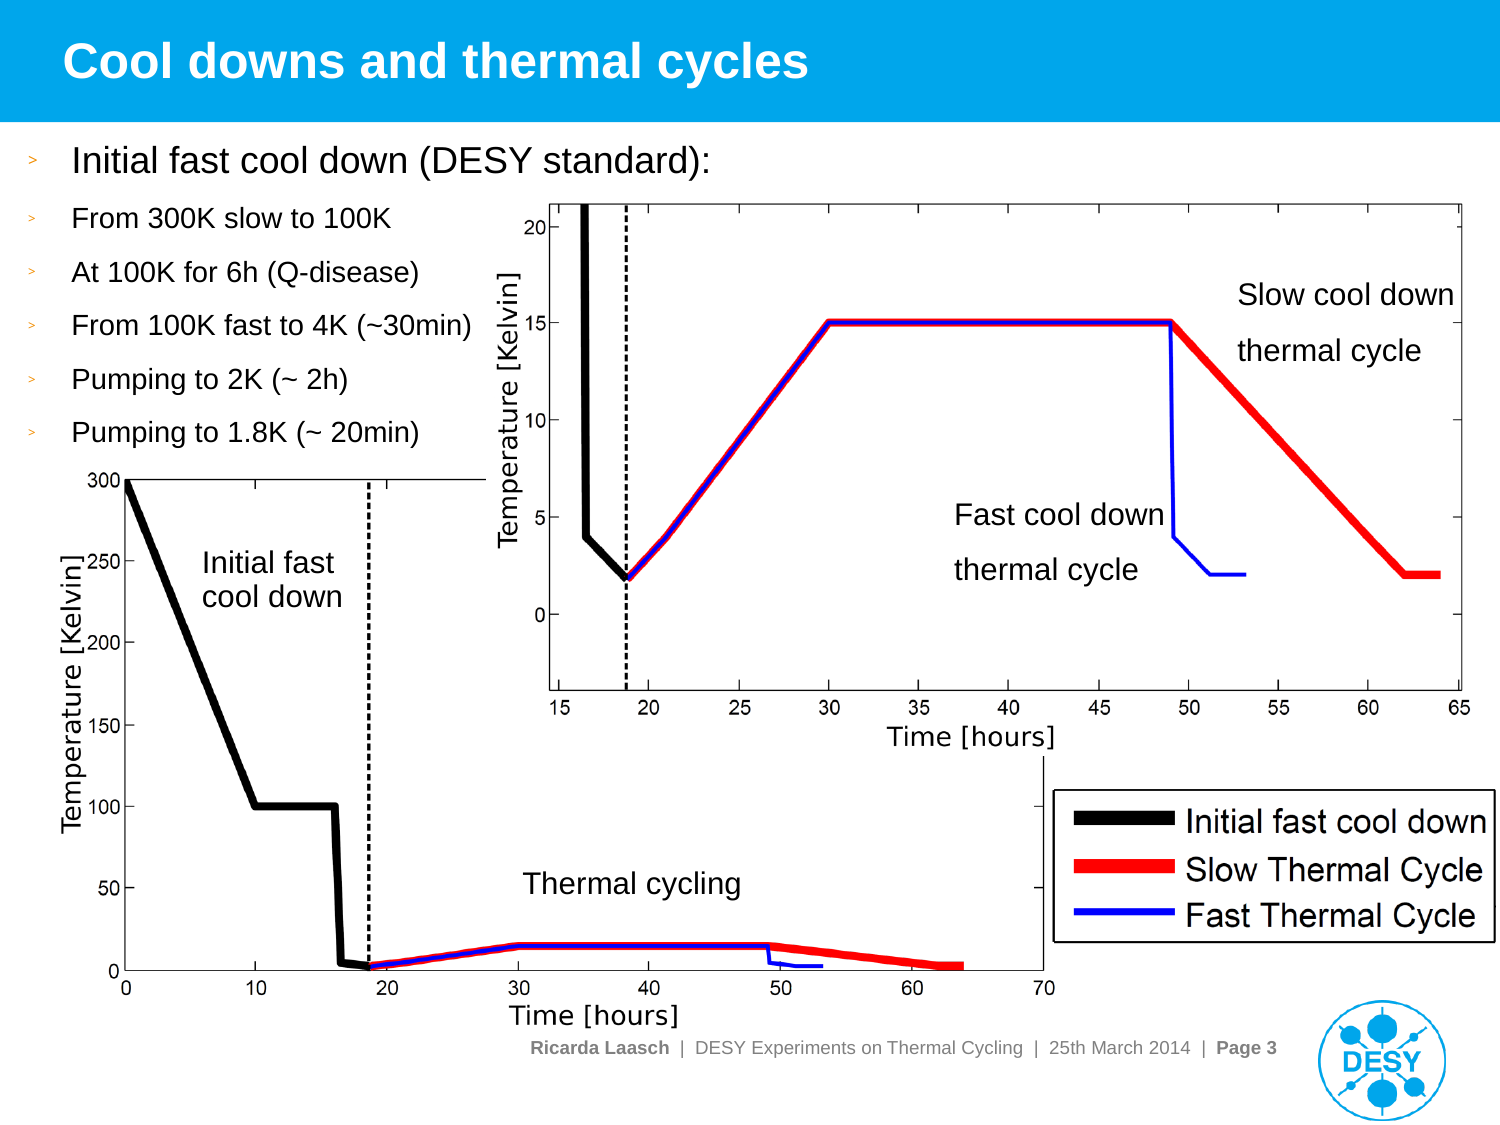

# Cool downs and thermal cycles
Initial fast cool down (DESY standard):
From 300K slow to 100K
At 100K for 6h (Q-disease)
From 100K fast to 4K (~30min)
Pumping to 2K (~ 2h)
Pumping to 1.8K (~ 20min)
Slow cool down
thermal cycle
Fast cool down
thermal cycle
Initial fast cool down
Thermal cycling